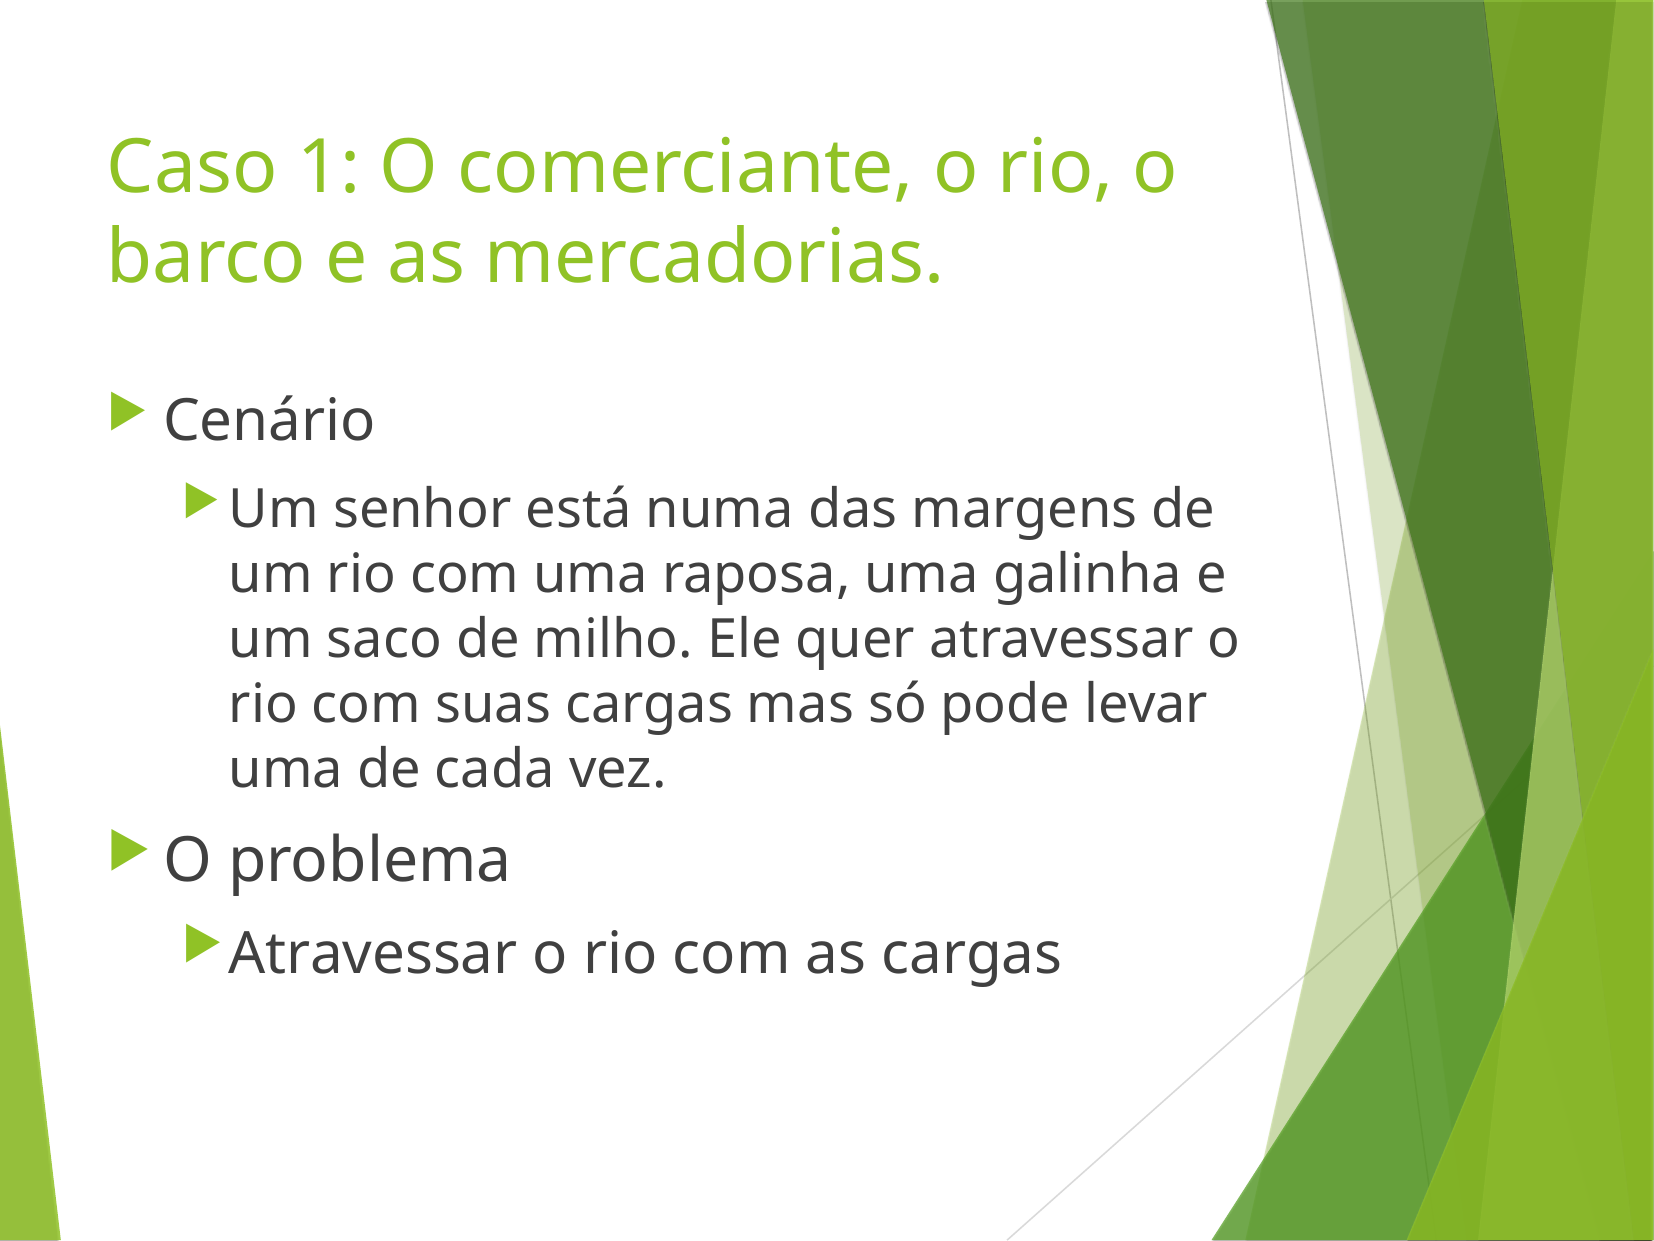

# Caso 1: O comerciante, o rio, o barco e as mercadorias.
Cenário
Um senhor está numa das margens de um rio com uma raposa, uma galinha e um saco de milho. Ele quer atravessar o rio com suas cargas mas só pode levar uma de cada vez.
O problema
Atravessar o rio com as cargas